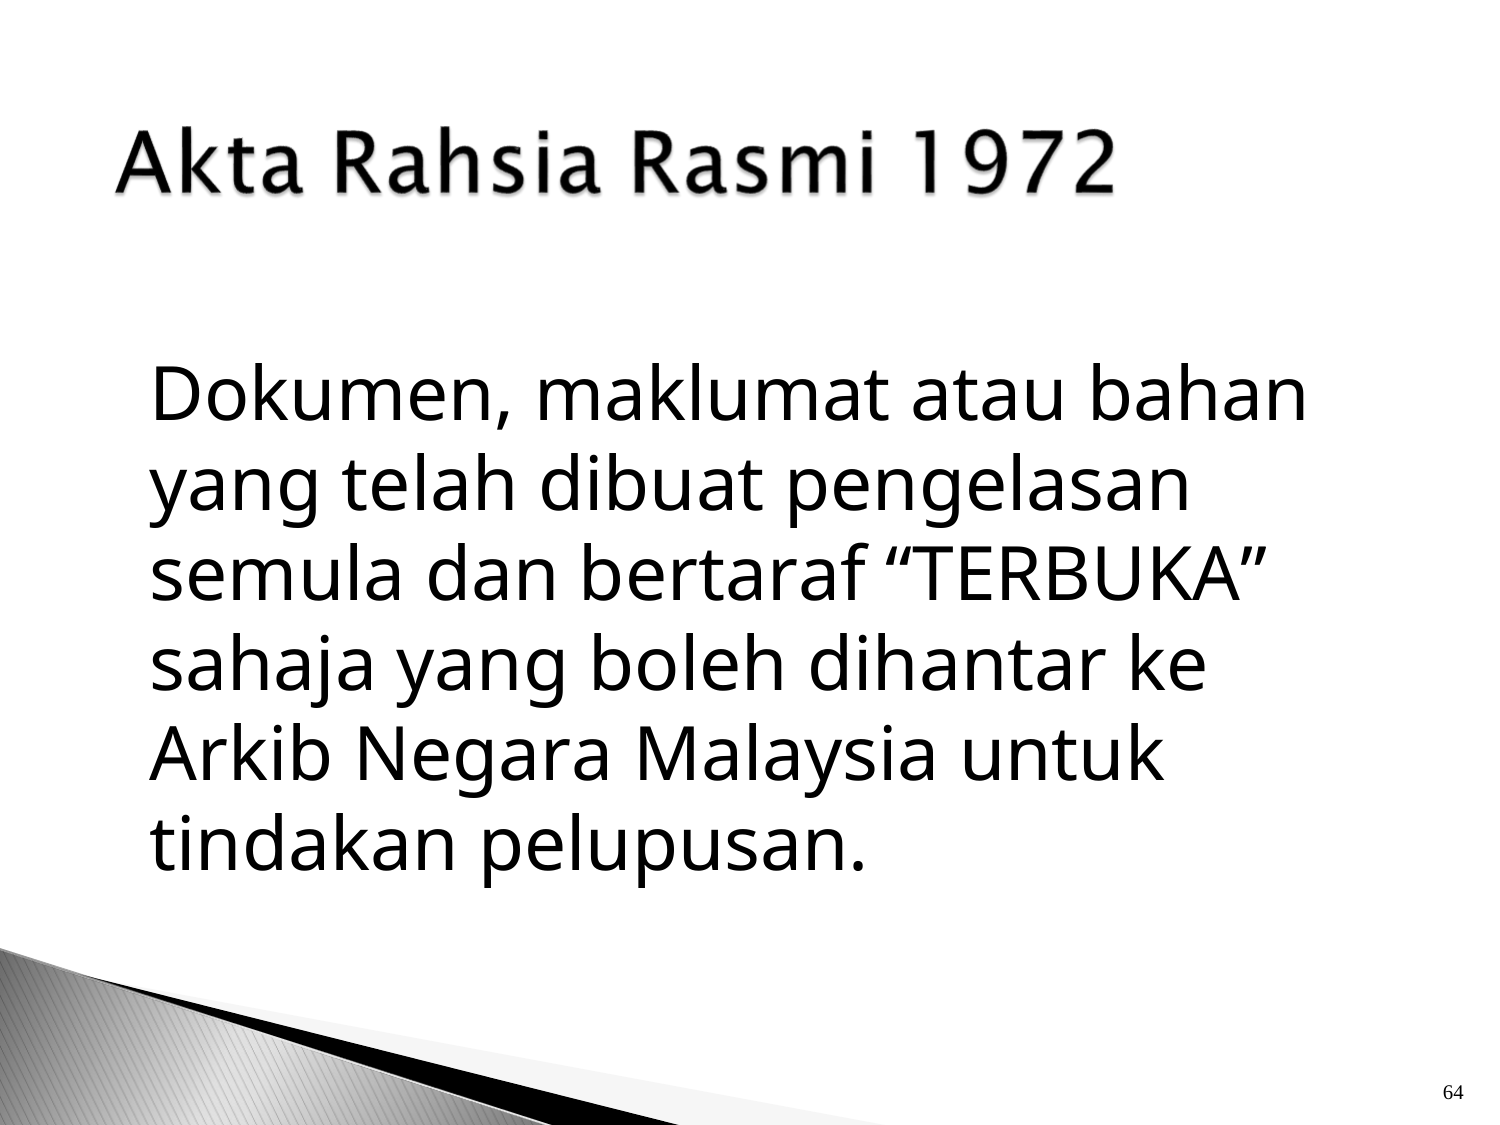

# Dokumen, maklumat atau bahan yang telah dibuat pengelasan semula dan bertaraf “TERBUKA” sahaja yang boleh dihantar ke Arkib Negara Malaysia untuk tindakan pelupusan.